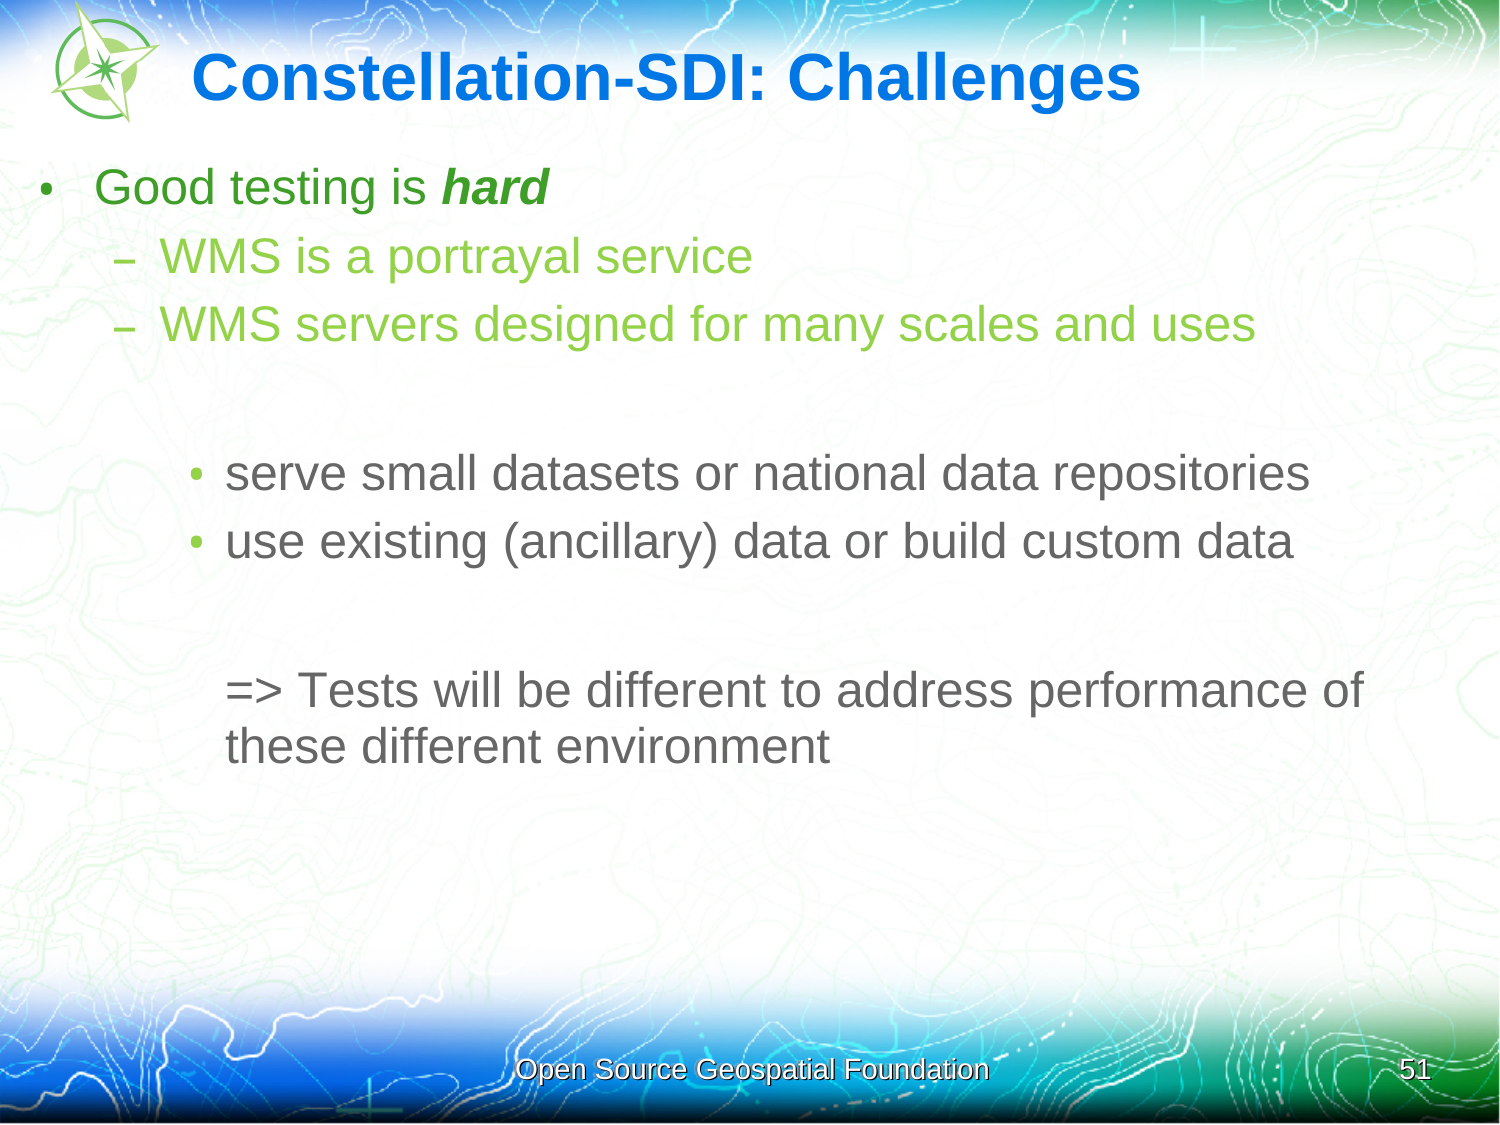

# Constellation-SDI: Challenges
Good testing is hard
WMS is a portrayal service
WMS servers designed for many scales and uses
serve small datasets or national data repositories
use existing (ancillary) data or build custom data
=> Tests will be different to address performance of these different environment
Open Source Geospatial Foundation
51